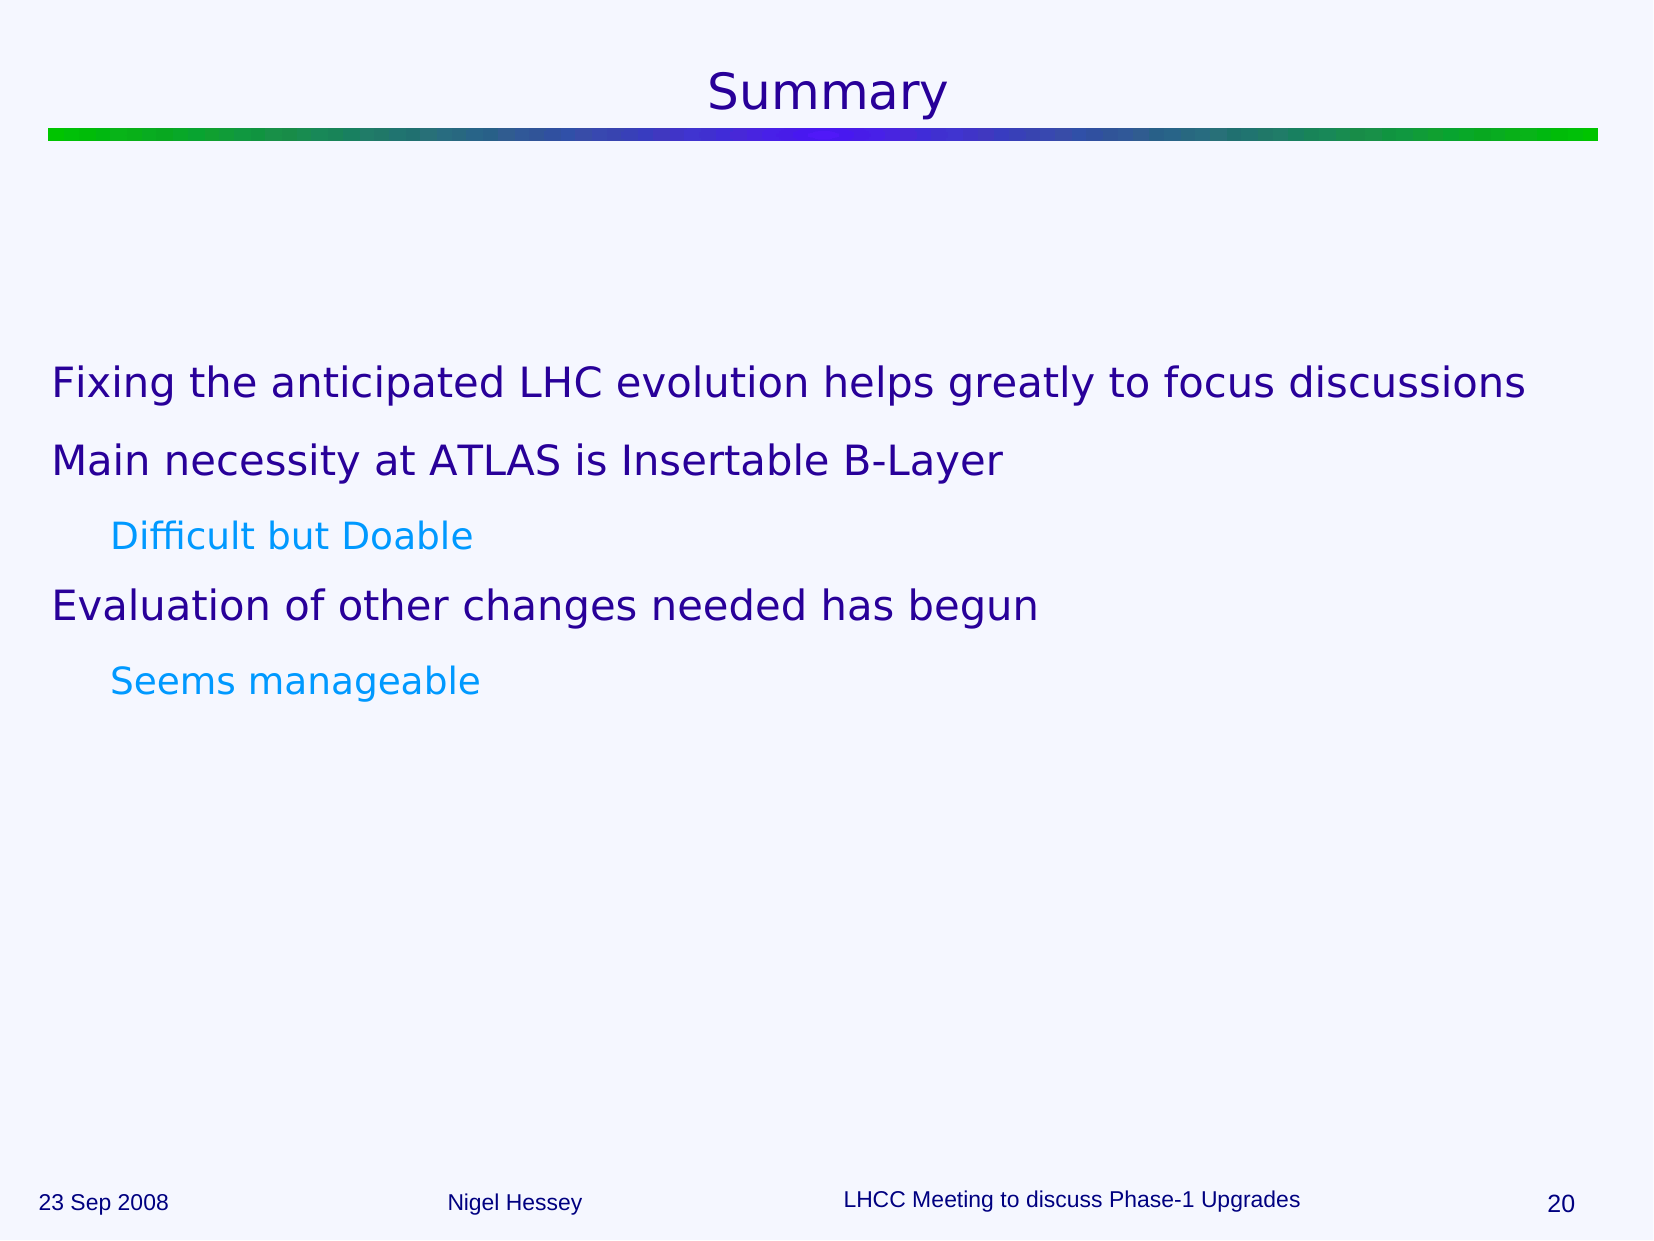

# Summary
Fixing the anticipated LHC evolution helps greatly to focus discussions
Main necessity at ATLAS is Insertable B-Layer
Difficult but Doable
Evaluation of other changes needed has begun
Seems manageable